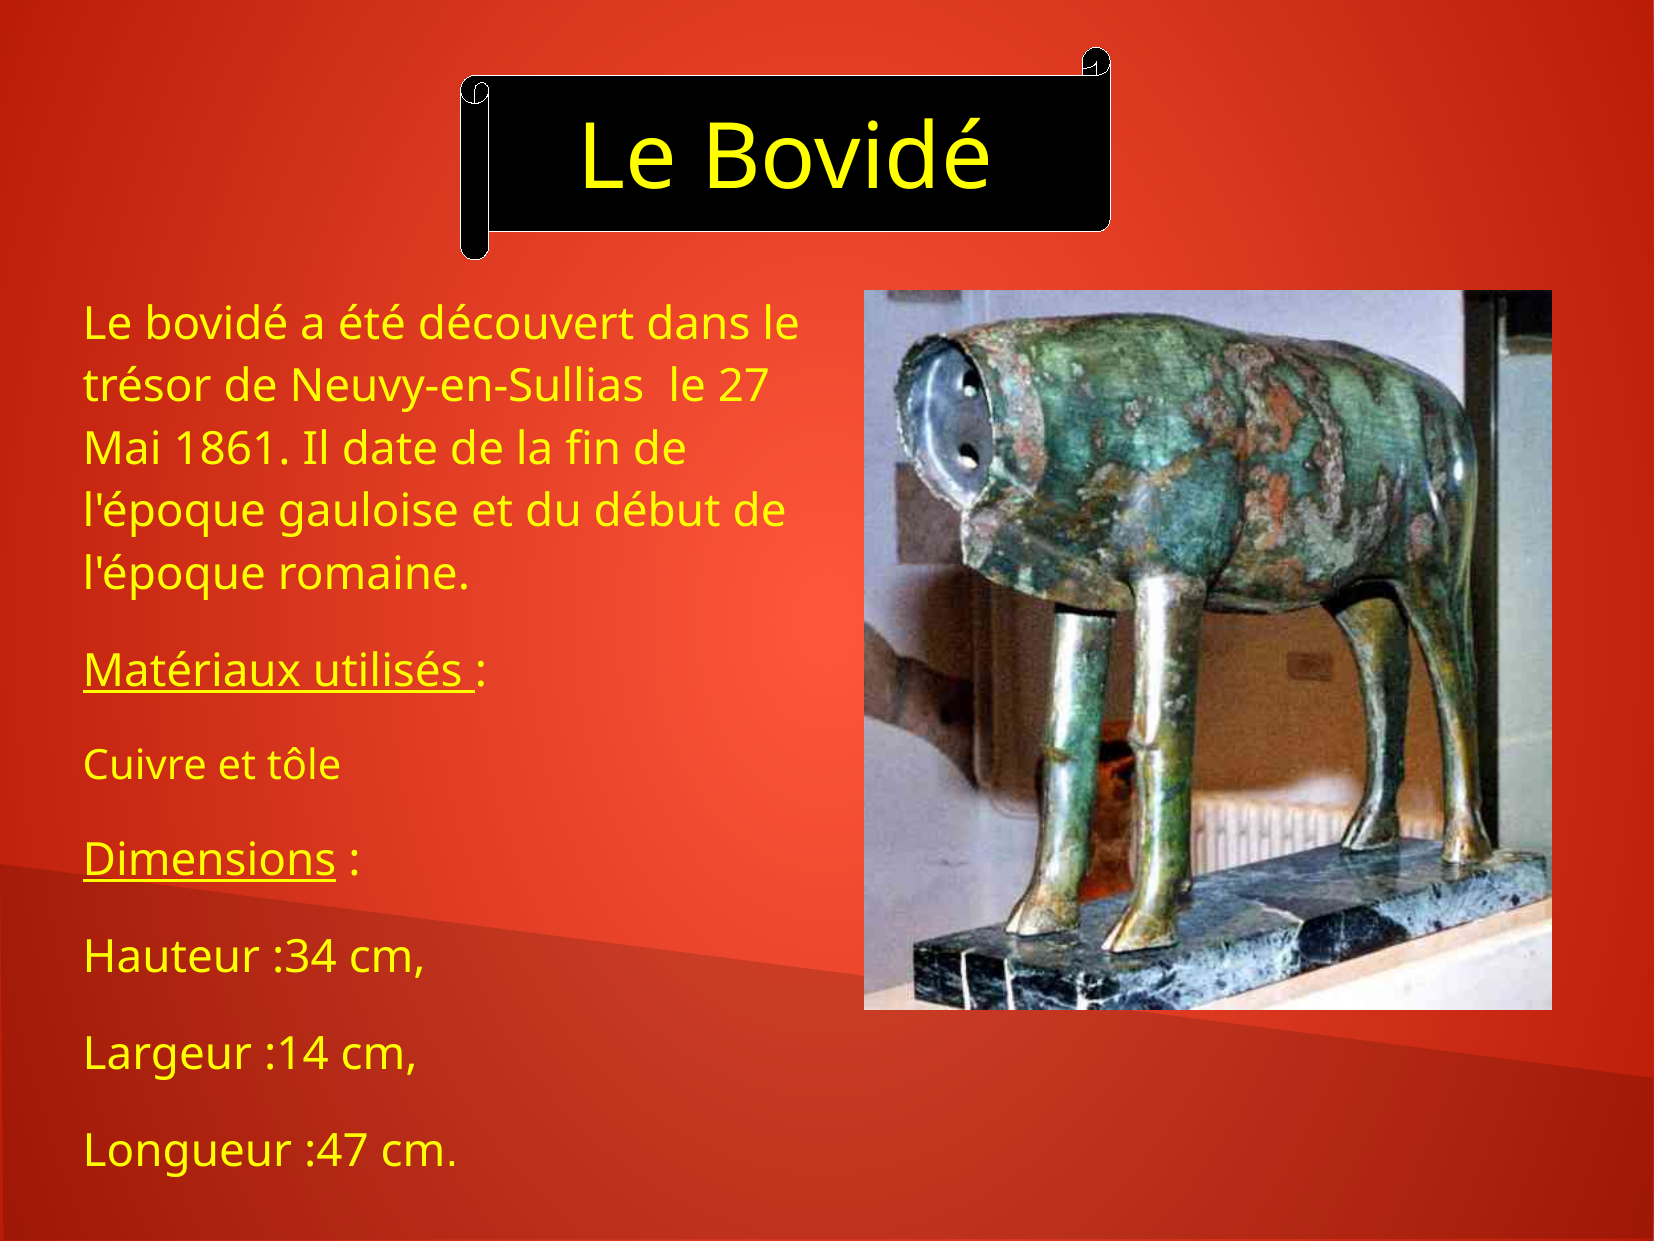

Le Bovidé
# Le bovidé a été découvert dans le trésor de Neuvy-en-Sullias le 27 Mai 1861. Il date de la fin de l'époque gauloise et du début de l'époque romaine.
Matériaux utilisés :
Cuivre et tôle
Dimensions :
Hauteur :34 cm,
Largeur :14 cm,
Longueur :47 cm.